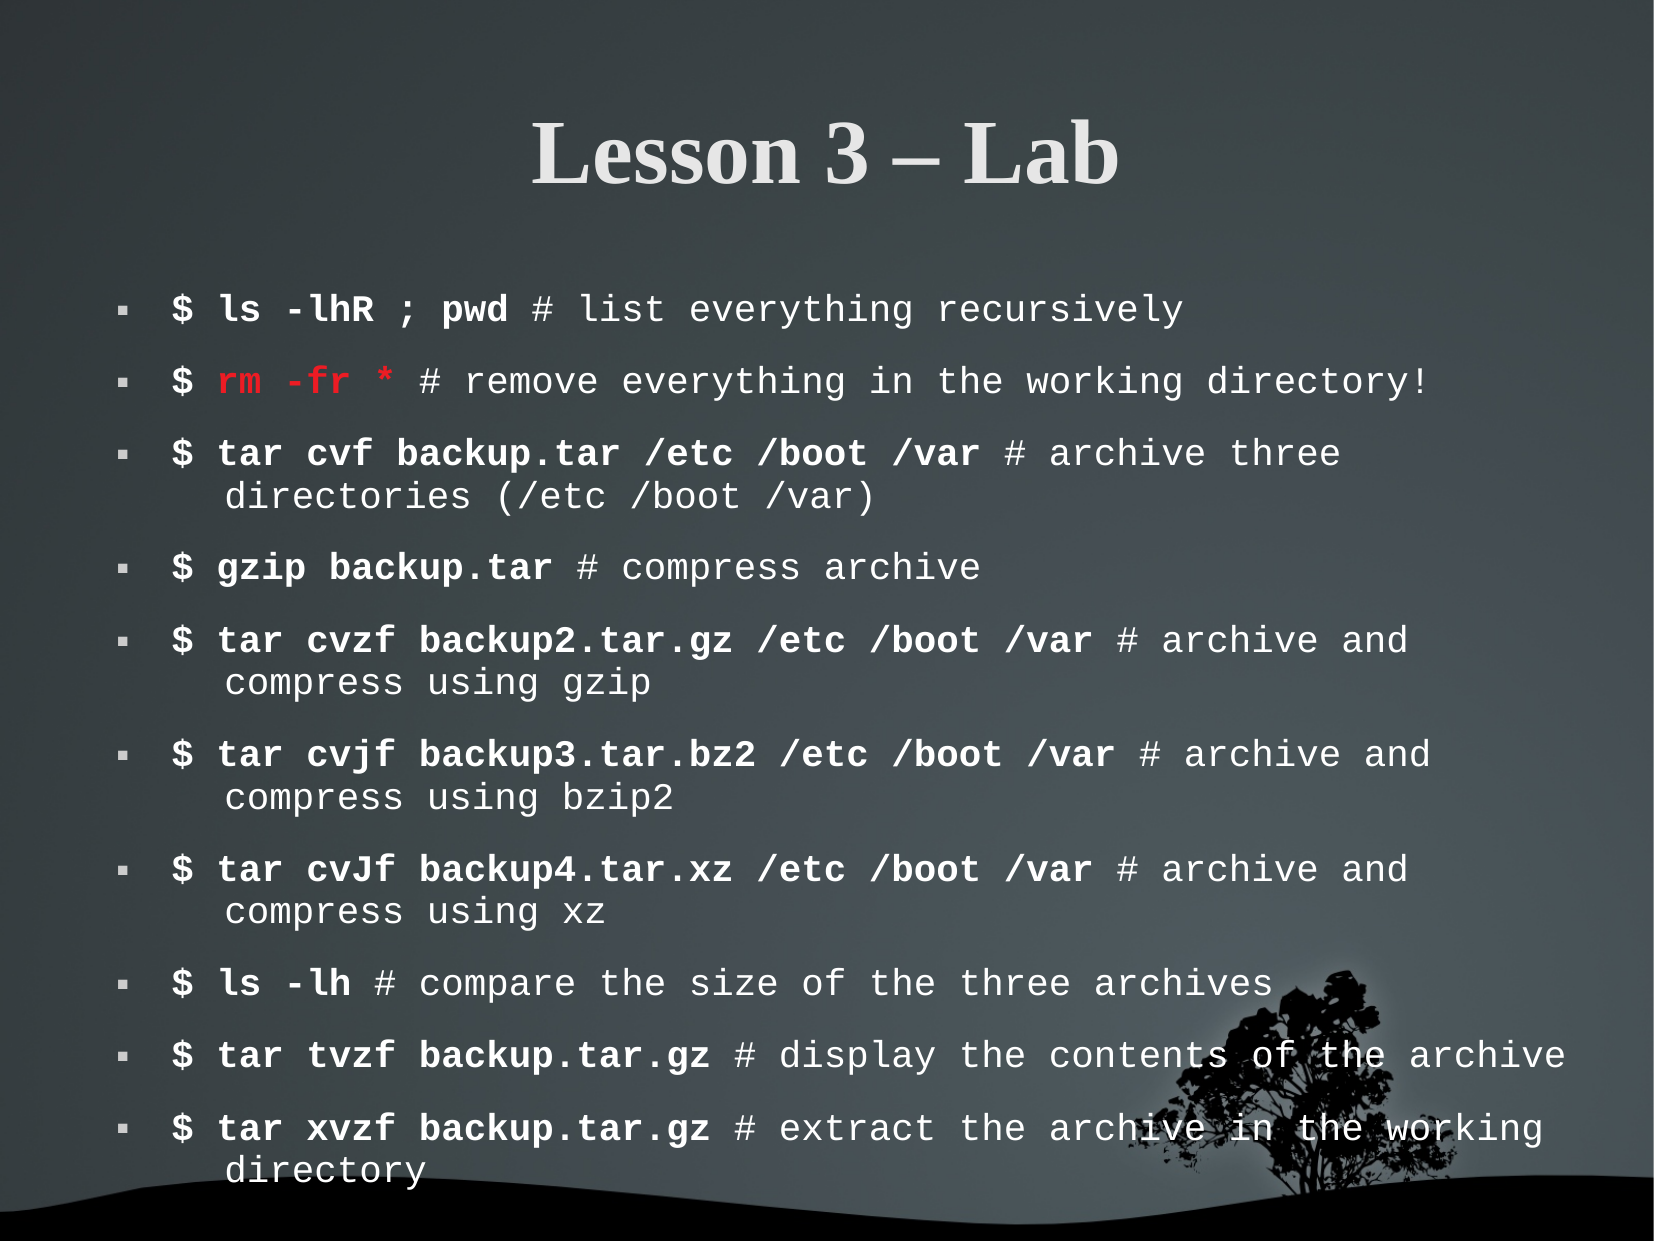

Lesson 3 – Lab
# $ ls -lhR ; pwd # list everything recursively
$ rm -fr * # remove everything in the working directory!
$ tar cvf backup.tar /etc /boot /var # archive three directories (/etc /boot /var)
$ gzip backup.tar # compress archive
$ tar cvzf backup2.tar.gz /etc /boot /var # archive and compress using gzip
$ tar cvjf backup3.tar.bz2 /etc /boot /var # archive and compress using bzip2
$ tar cvJf backup4.tar.xz /etc /boot /var # archive and compress using xz
$ ls -lh # compare the size of the three archives
$ tar tvzf backup.tar.gz # display the contents of the archive
$ tar xvzf backup.tar.gz # extract the archive in the working directory